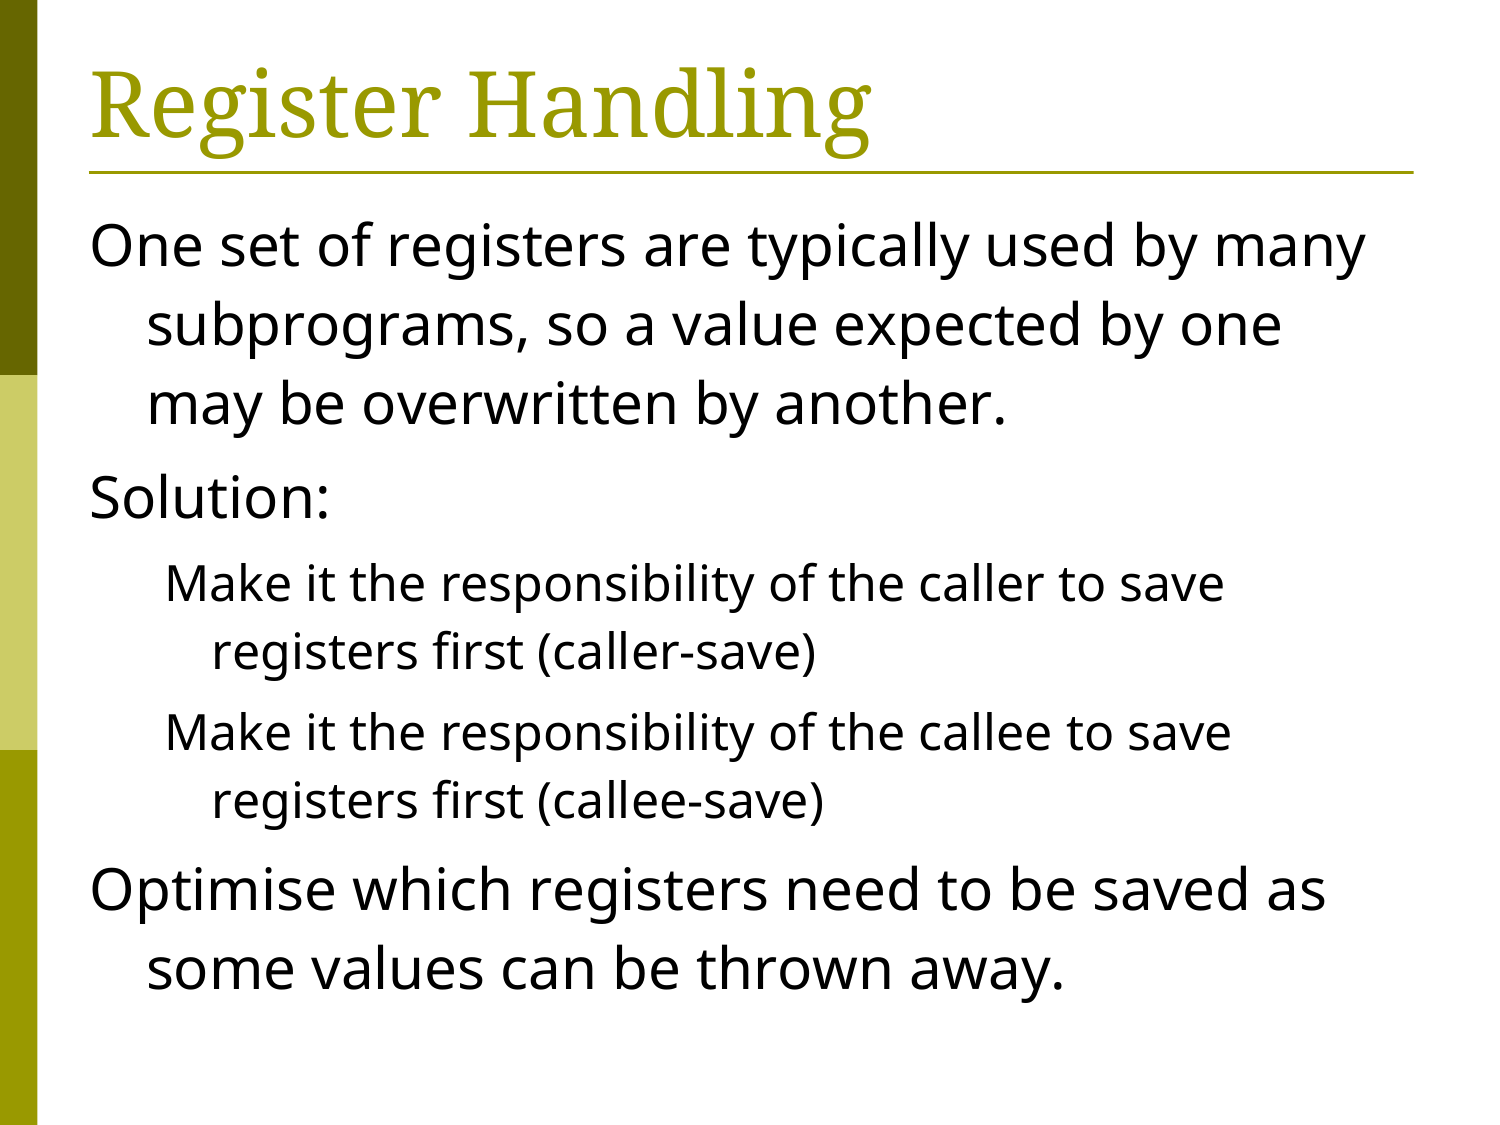

# Register Handling
One set of registers are typically used by many subprograms, so a value expected by one may be overwritten by another.
Solution:
Make it the responsibility of the caller to save registers first (caller-save)
Make it the responsibility of the callee to save registers first (callee-save)
Optimise which registers need to be saved as some values can be thrown away.